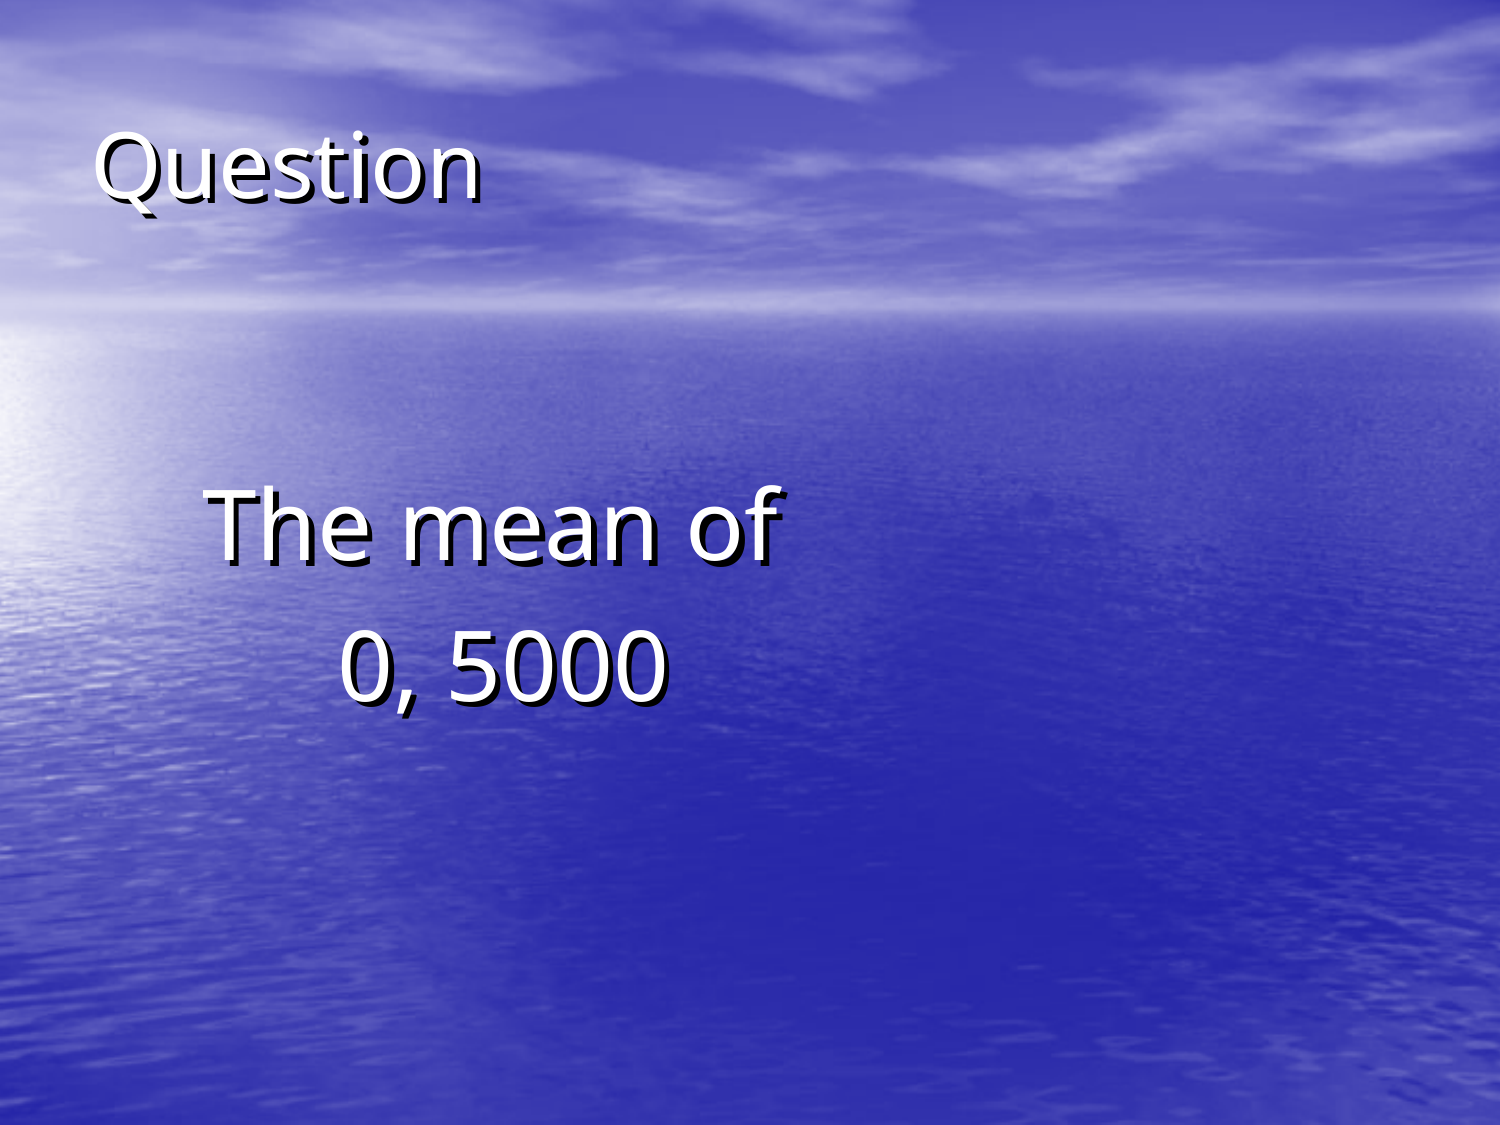

# Question
The mean of
0, 5000